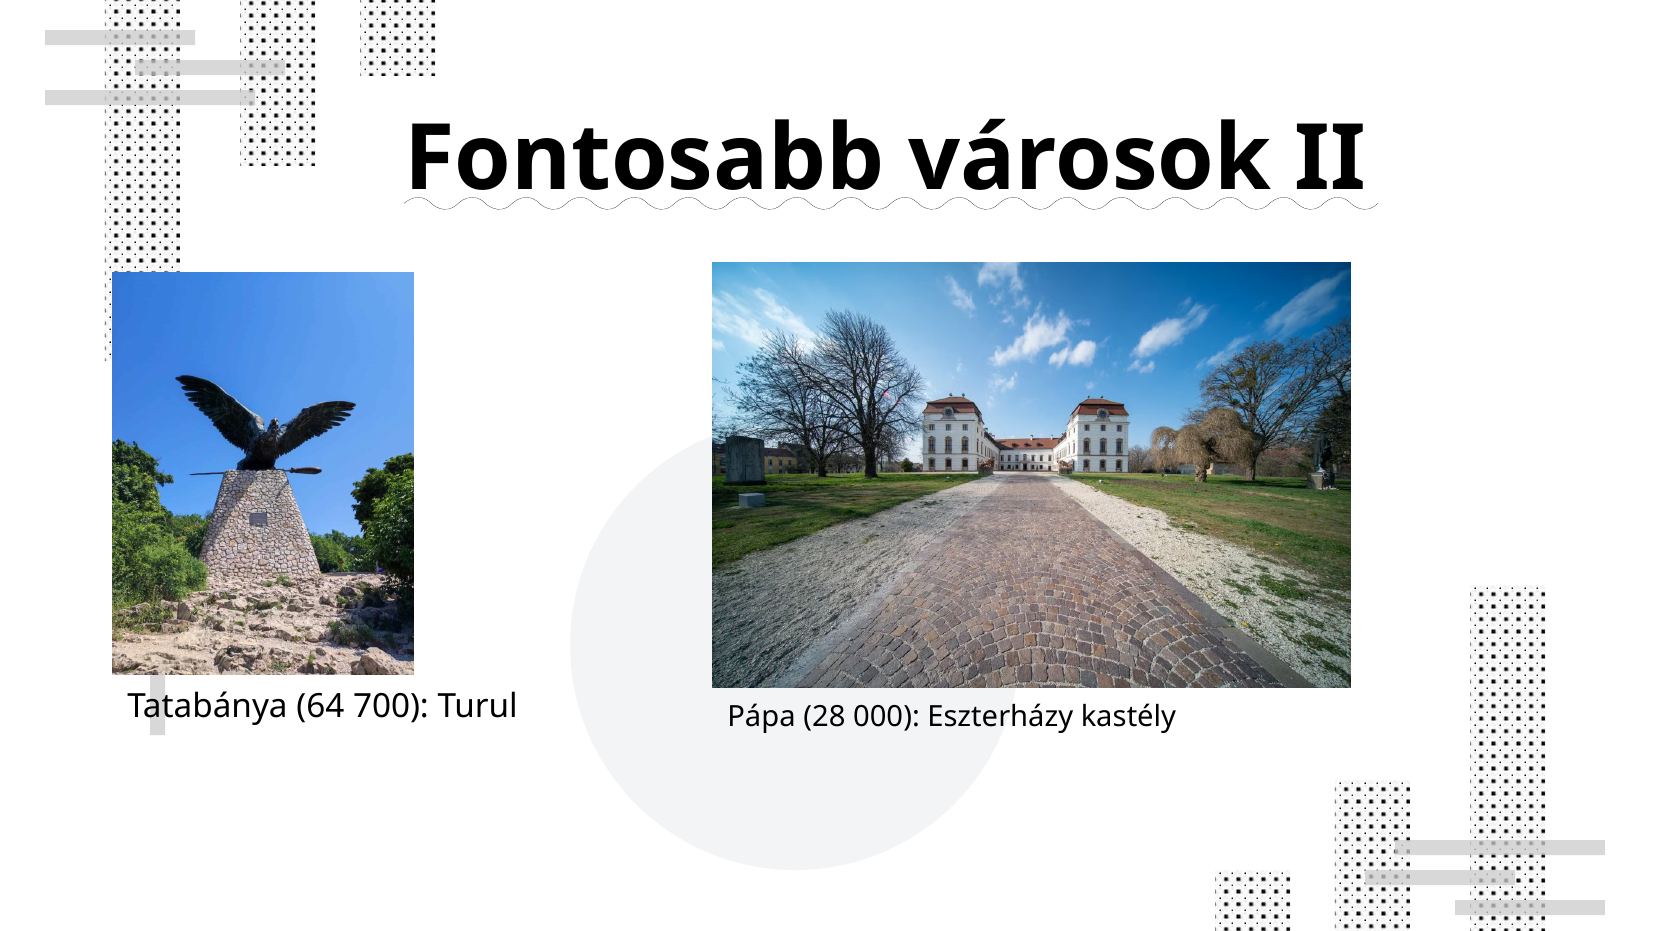

# Fontosabb városok II
Tatabánya (64 700): Turul
Pápa (28 000): Eszterházy kastély